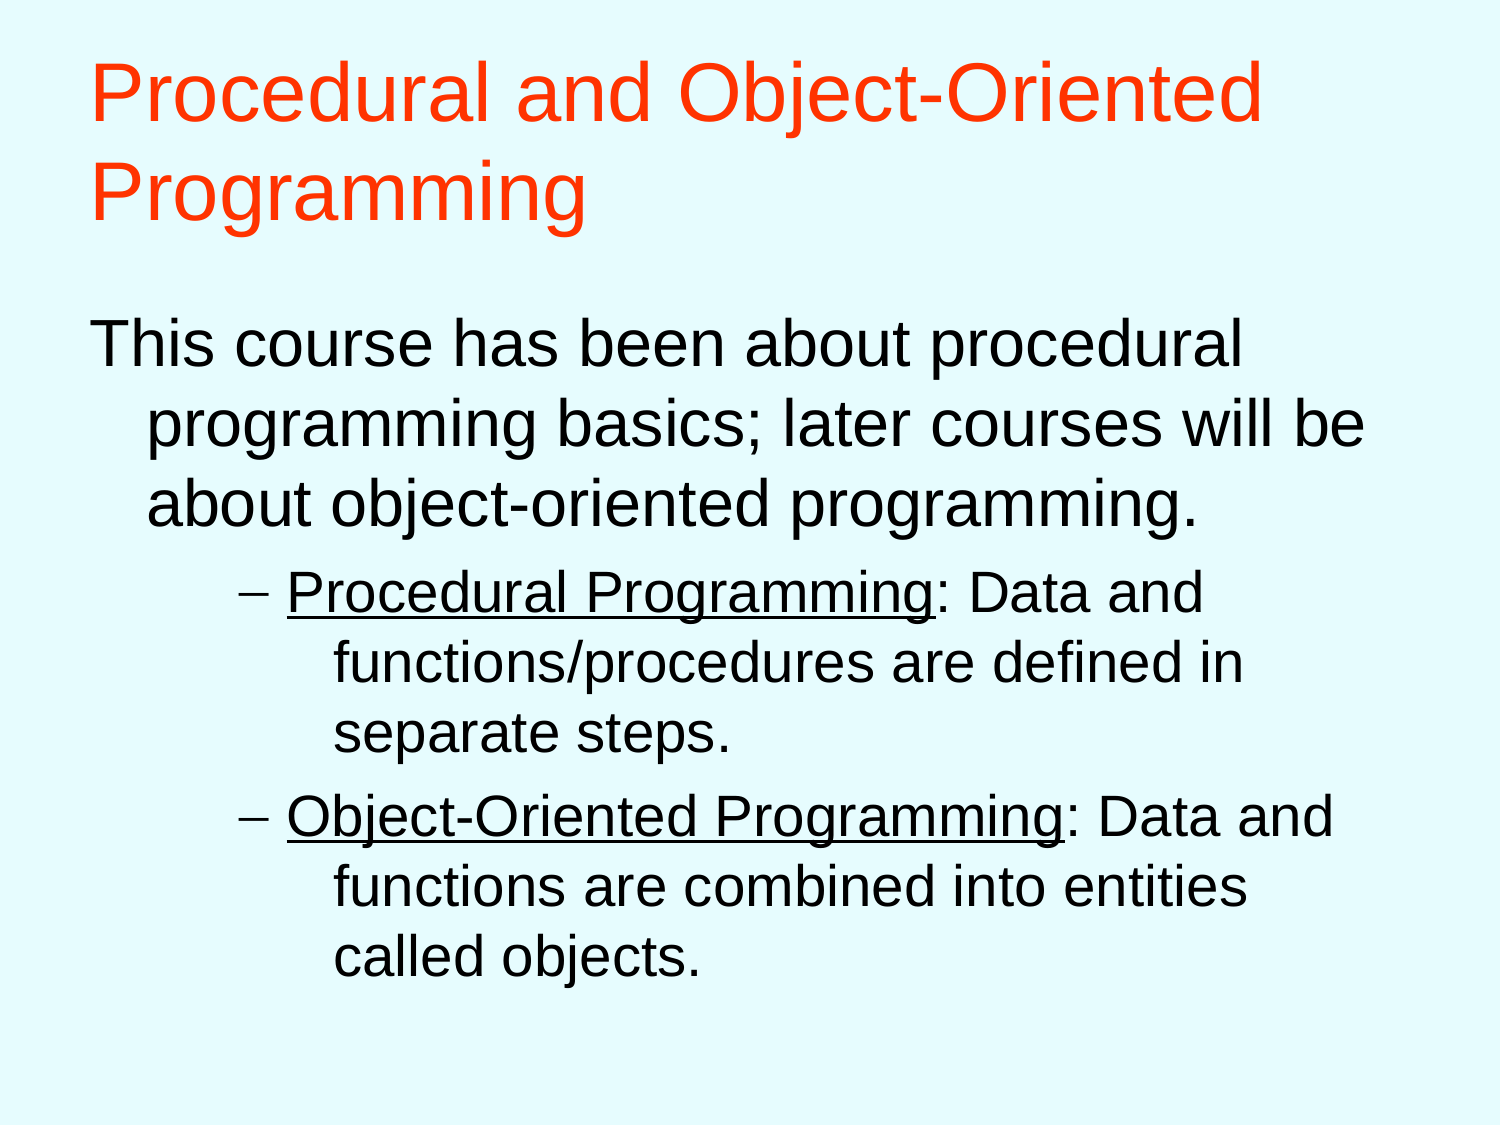

# Procedural and Object-Oriented Programming
This course has been about procedural programming basics; later courses will be about object-oriented programming.
Procedural Programming: Data and functions/procedures are defined in separate steps.
Object-Oriented Programming: Data and functions are combined into entities called objects.